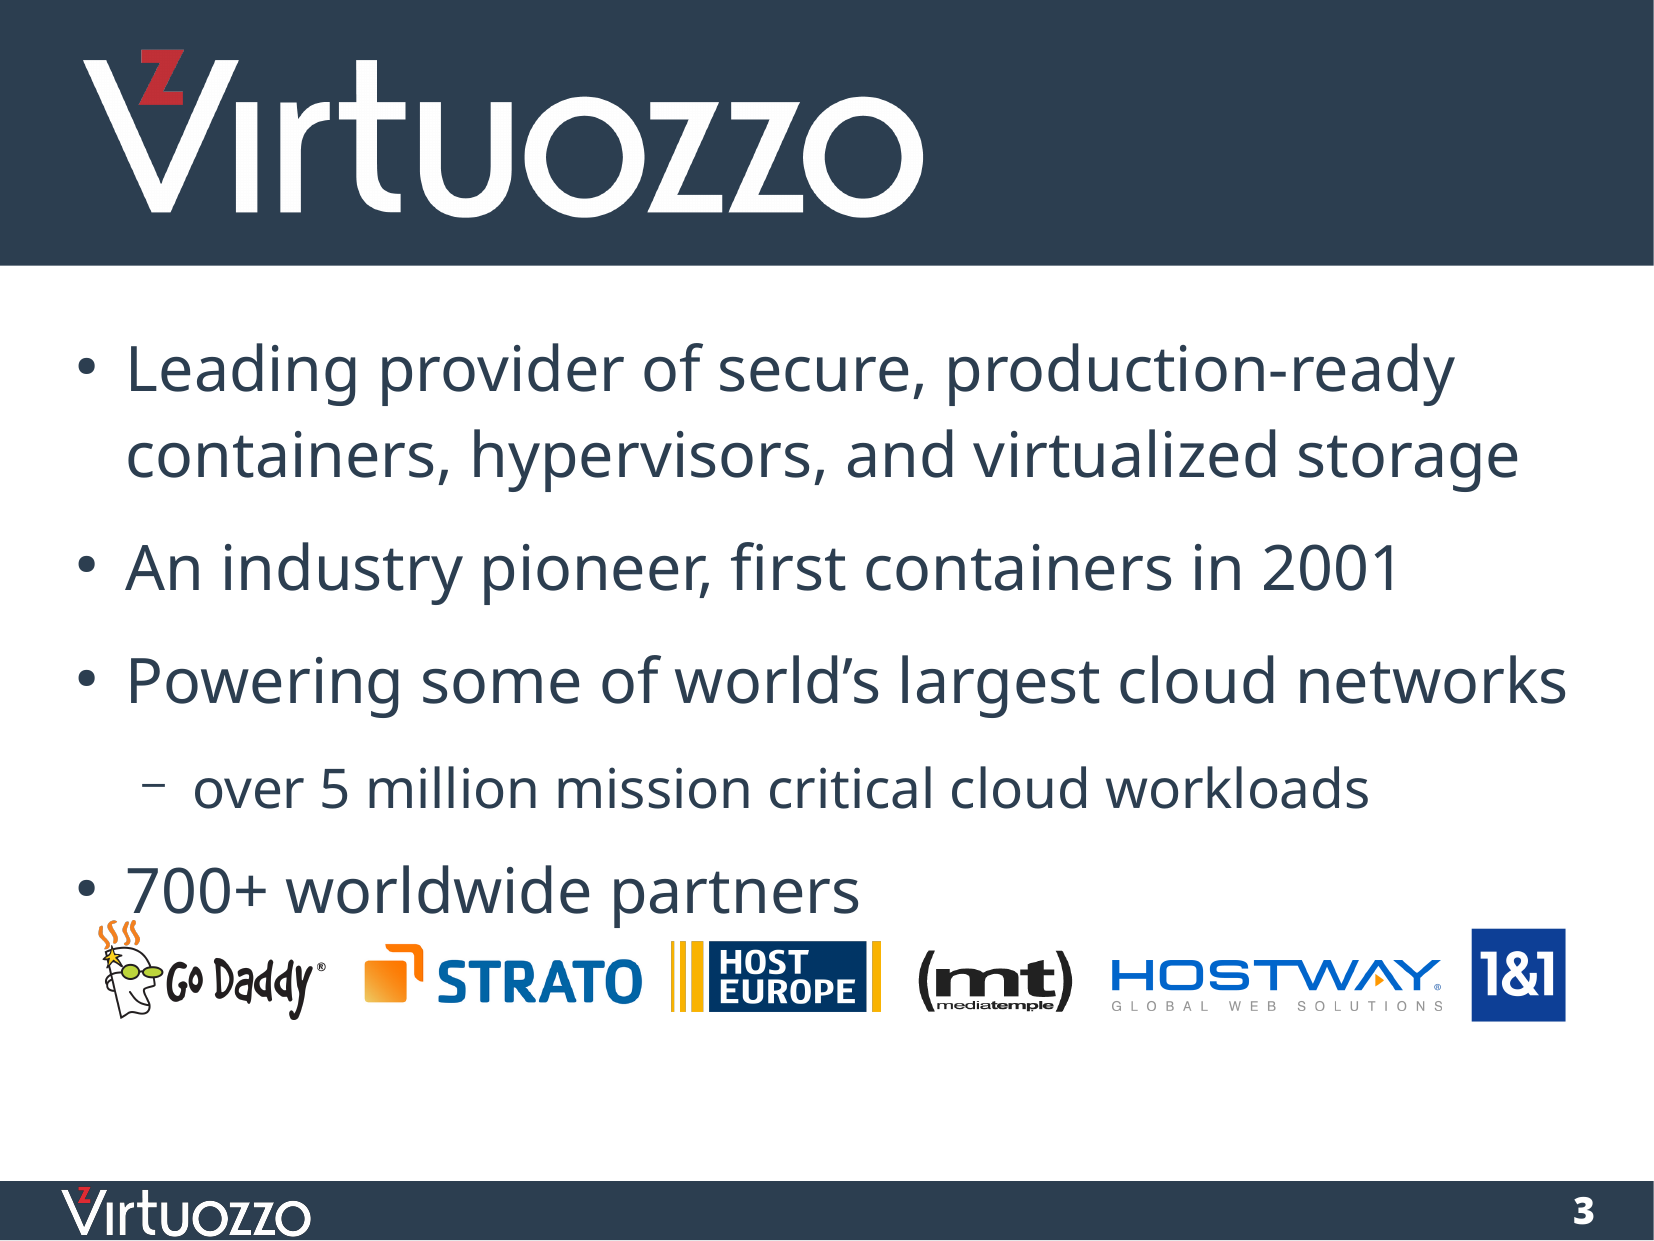

#
Leading provider of secure, production-ready
containers, hypervisors, and virtualized storage
An industry pioneer, first containers in 2001
Powering some of world’s largest cloud networks
over 5 million mission critical cloud workloads
700+ worldwide partners
3